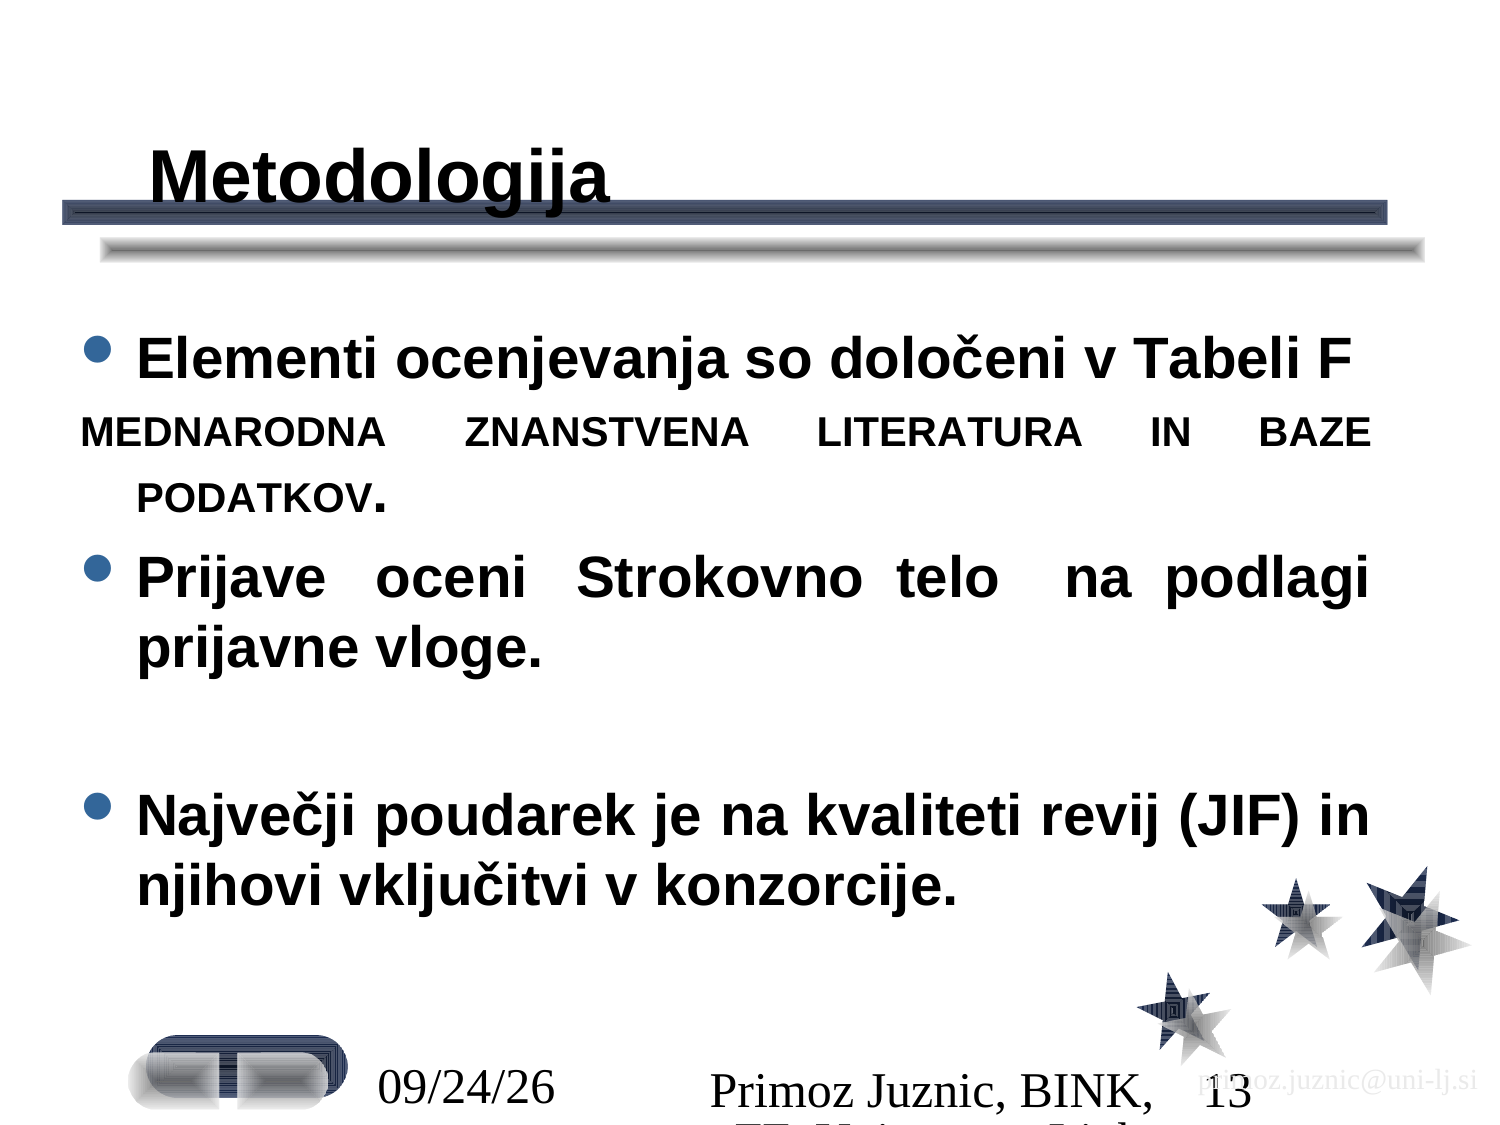

# Metodologija
Elementi ocenjevanja so določeni v Tabeli F
MEDNARODNA  ZNANSTVENA LITERATURA IN BAZE PODATKOV.
Prijave  oceni  Strokovno telo na podlagi prijavne vloge.
Največji poudarek je na kvaliteti revij (JIF) in njihovi vključitvi v konzorcije.
Primoz Juznic, BINK, FF, Univerza v Ljubljani
13